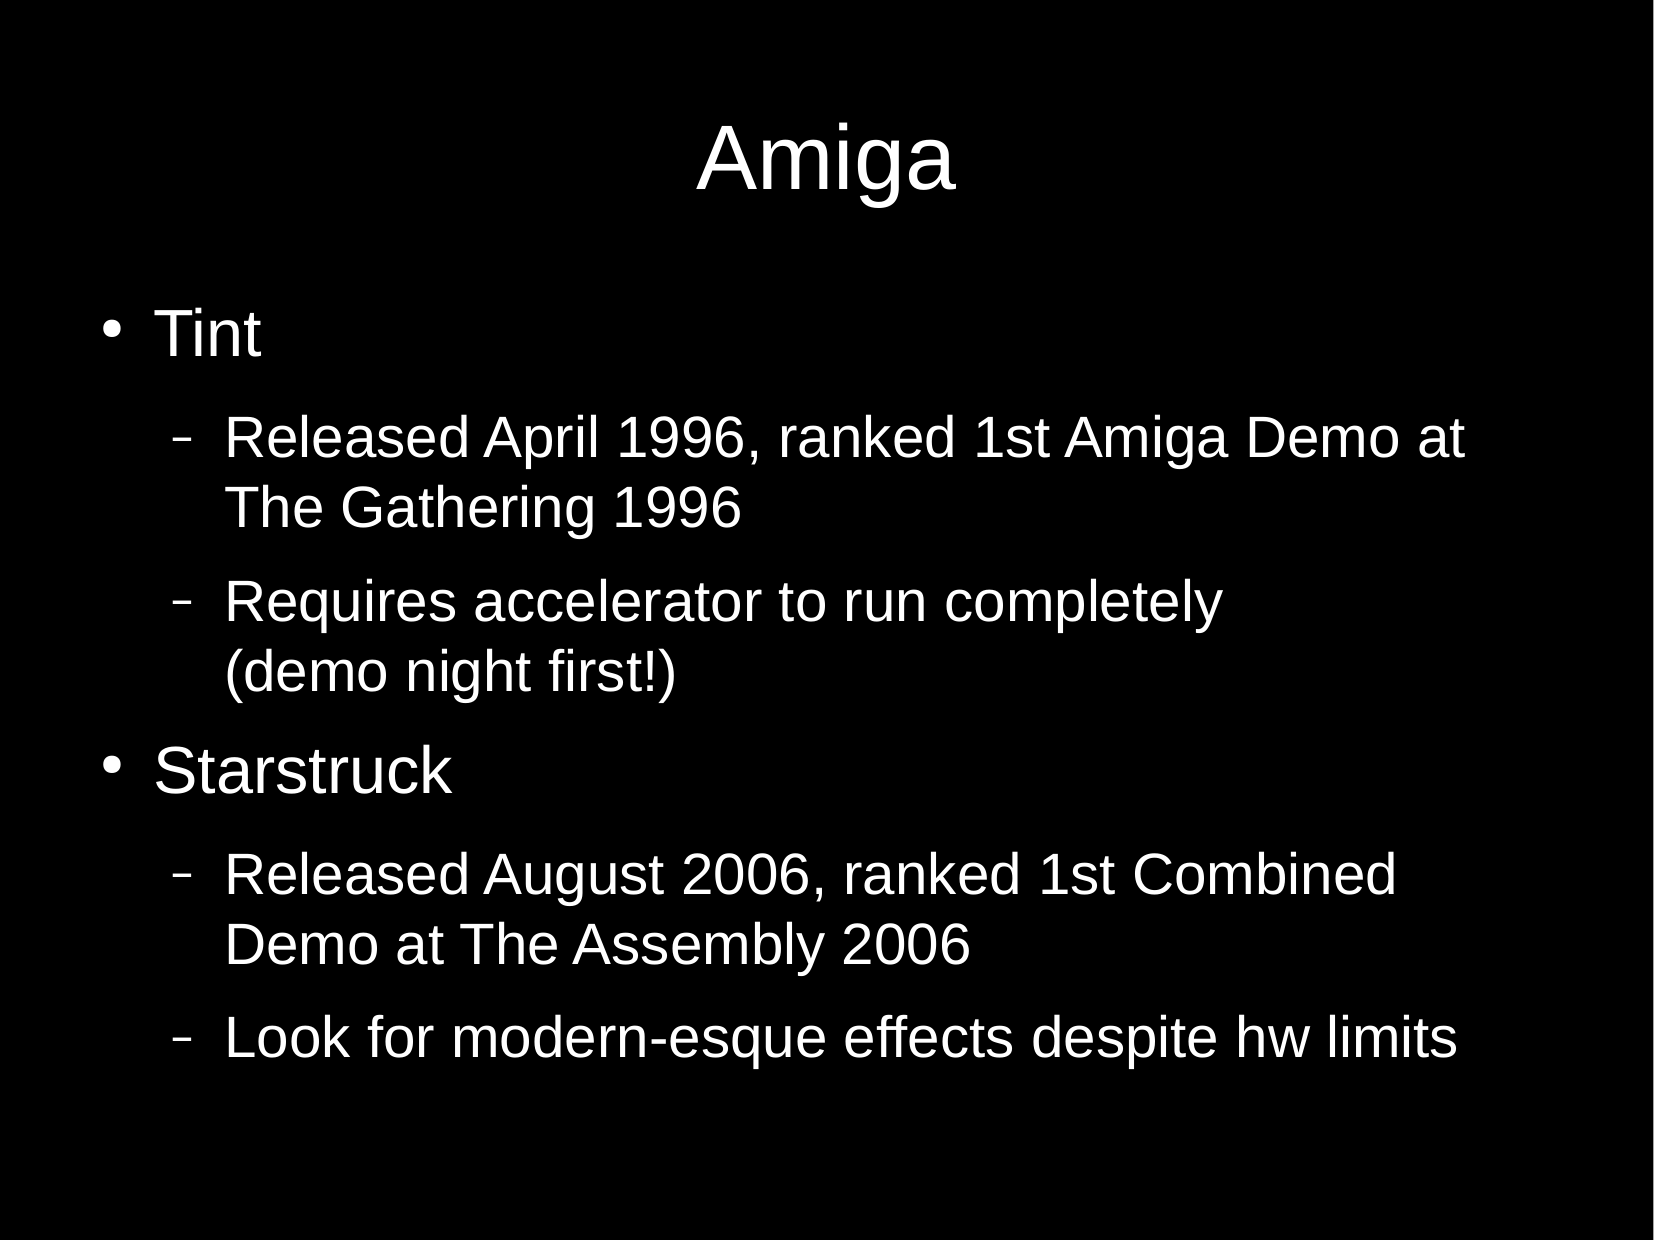

# Amiga
Tint
Released April 1996, ranked 1st Amiga Demo at The Gathering 1996
Requires accelerator to run completely
(demo night first!)
Starstruck
Released August 2006, ranked 1st Combined Demo at The Assembly 2006
Look for modern-esque effects despite hw limits